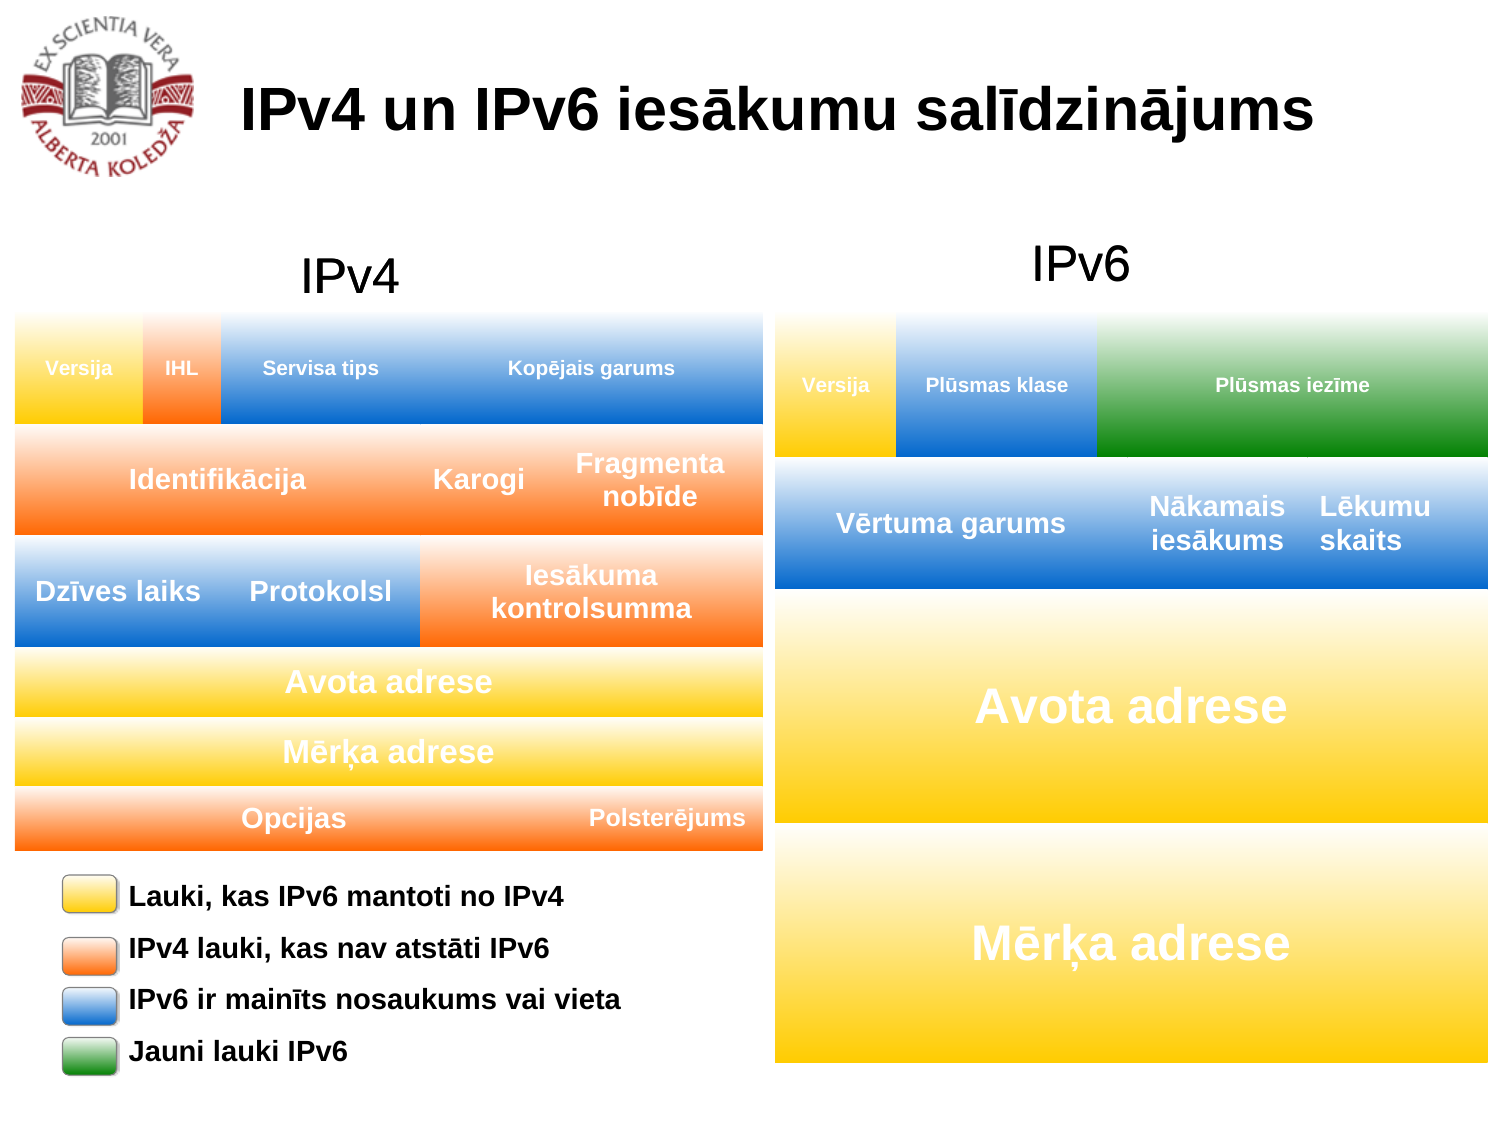

# IPv4 un IPv6 iesākumu salīdzinājums
IPv6
IPv6
IPv4
IPv4
| Versija | IHL | Servisa tips | Kopējais garums | | |
| --- | --- | --- | --- | --- | --- |
| Identifikācija | | | Karogi | Fragmenta nobīde | |
| Dzīves laiks | | Protokolsl | Iesākuma kontrolsumma | | |
| Avota adrese | | | | | |
| Mērķa adrese | | | | | |
| Opcijas | | | | | Polsterējums |
| Versija | Plūsmas klase | Plūsmas iezīme | | |
| --- | --- | --- | --- | --- |
| Vērtuma garums | | | Nākamais iesākums | Lēkumu skaits |
| Avota adrese | | | | |
| Mērķa adrese | | | | |
Lauki, kas IPv6 mantoti no IPv4
IPv4 lauki, kas nav atstāti IPv6
IPv6 ir mainīts nosaukums vai vieta
Jauni lauki IPv6